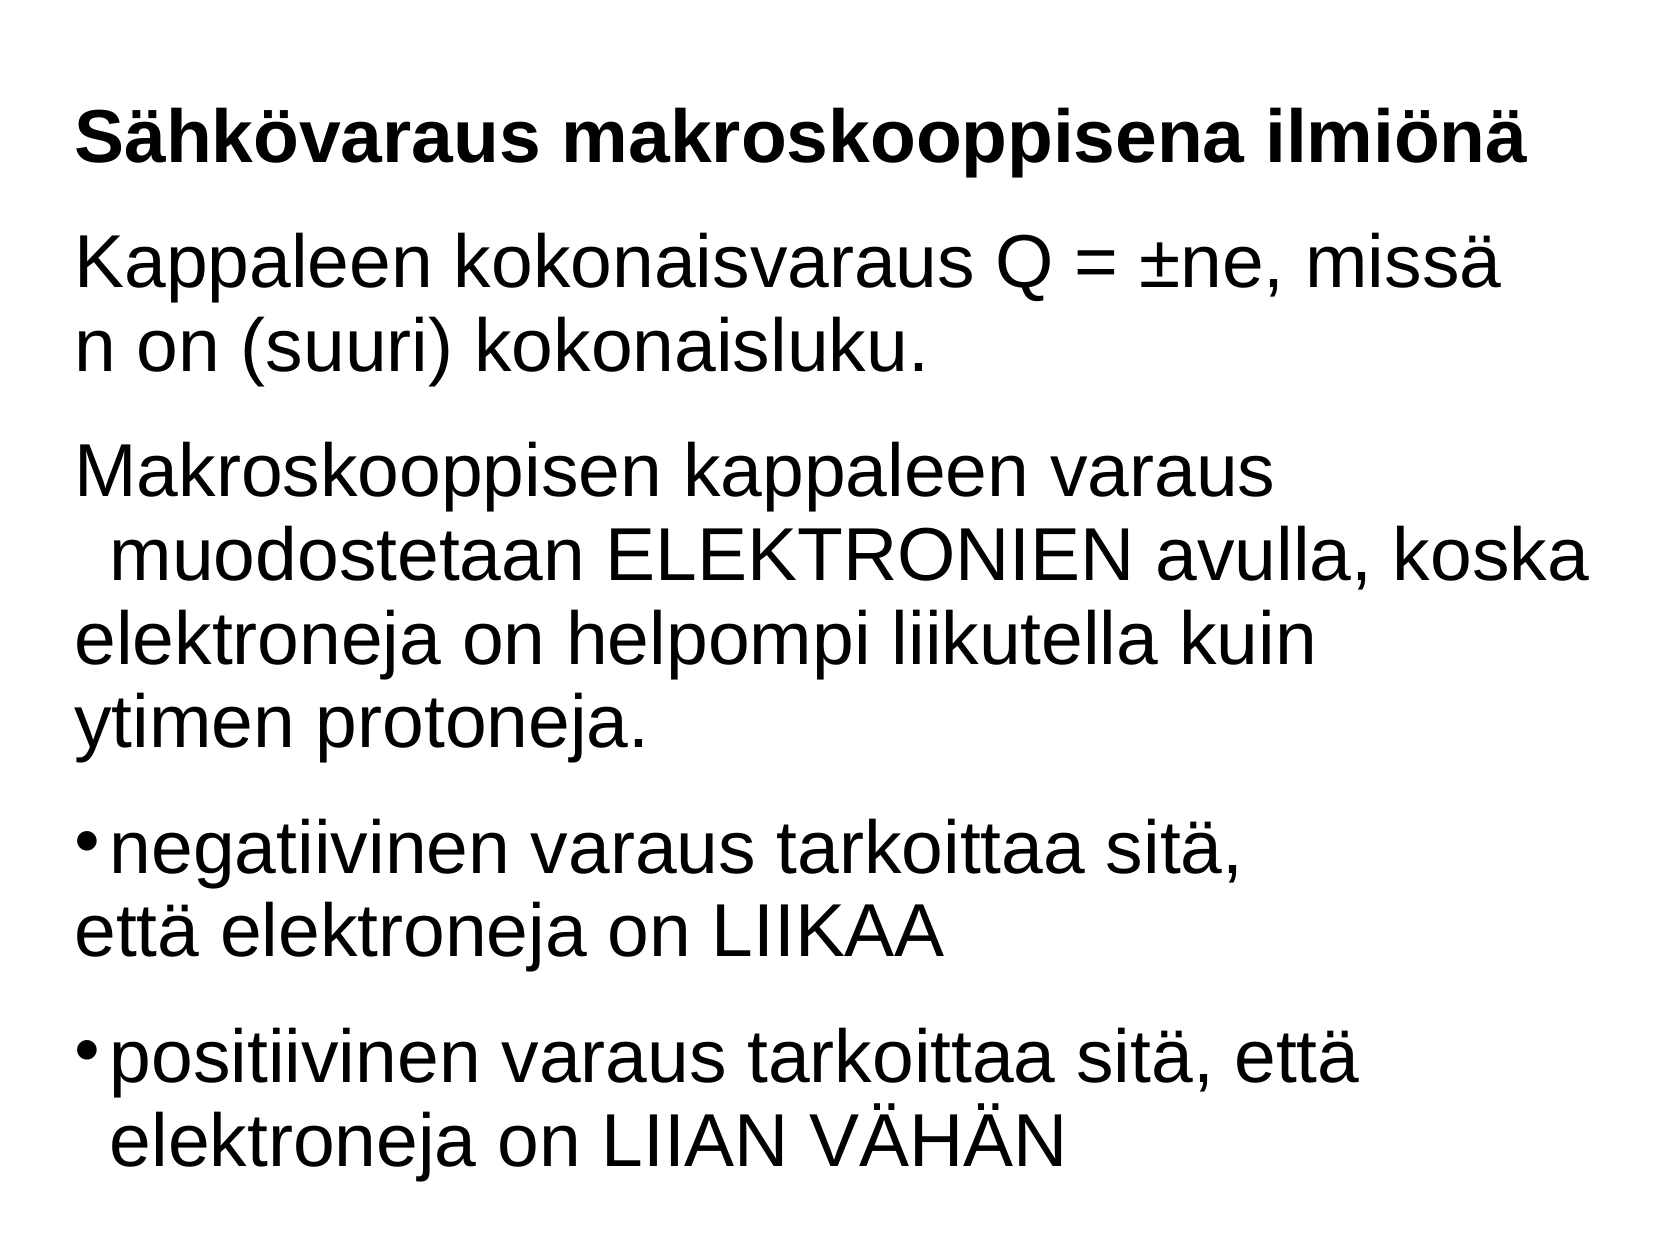

Sähkövaraus makroskooppisena ilmiönä
Kappaleen kokonaisvaraus Q = ±ne, missä
n on (suuri) kokonaisluku.
Makroskooppisen kappaleen varaus muodostetaan ELEKTRONIEN avulla, koska
elektroneja on helpompi liikutella kuin
ytimen protoneja.
negatiivinen varaus tarkoittaa sitä,
että elektroneja on LIIKAA
positiivinen varaus tarkoittaa sitä, että elektroneja on LIIAN VÄHÄN